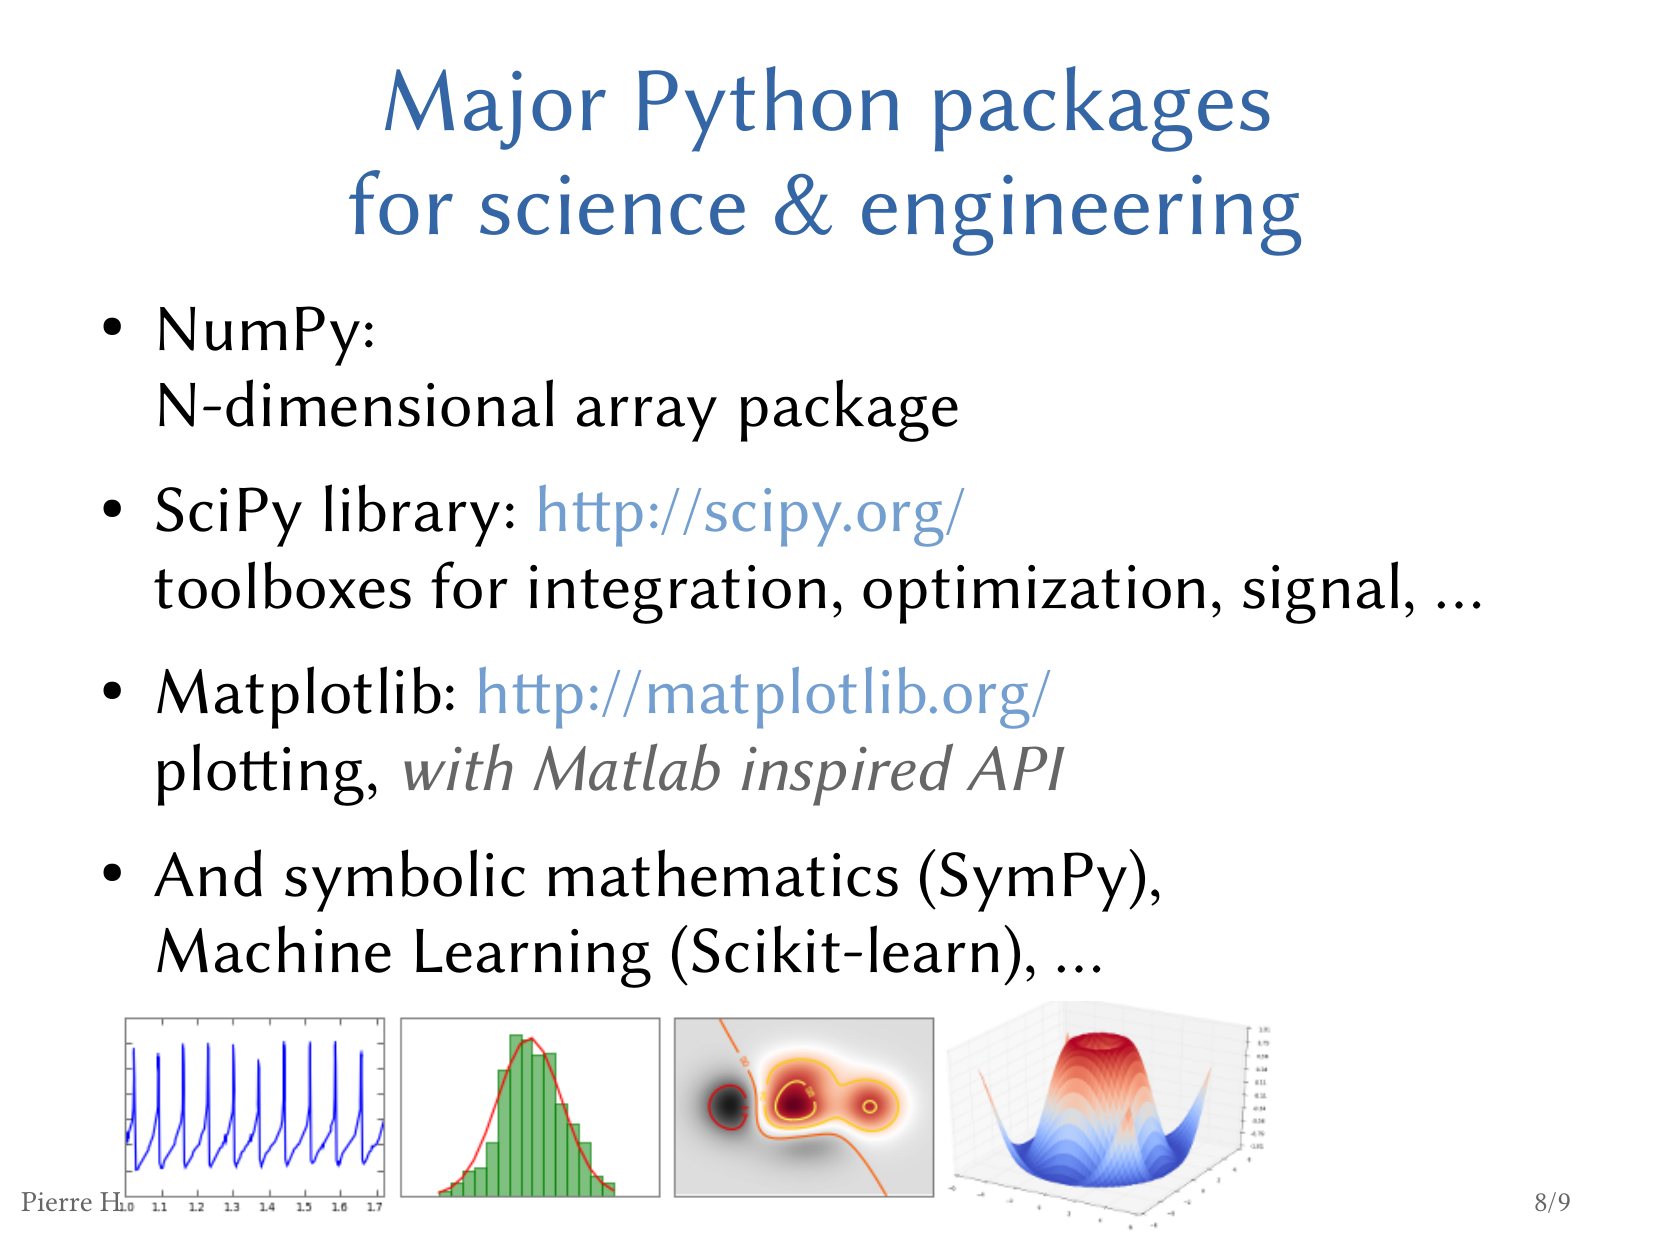

# Major Python packages for science & engineering
NumPy:
N-dimensional array package
SciPy library: http://scipy.org/
toolboxes for integration, optimization, signal, ...
Matplotlib: http://matplotlib.org/
plotting, with Matlab inspired API
And symbolic mathematics (SymPy),
Machine Learning (Scikit-learn), ...
8